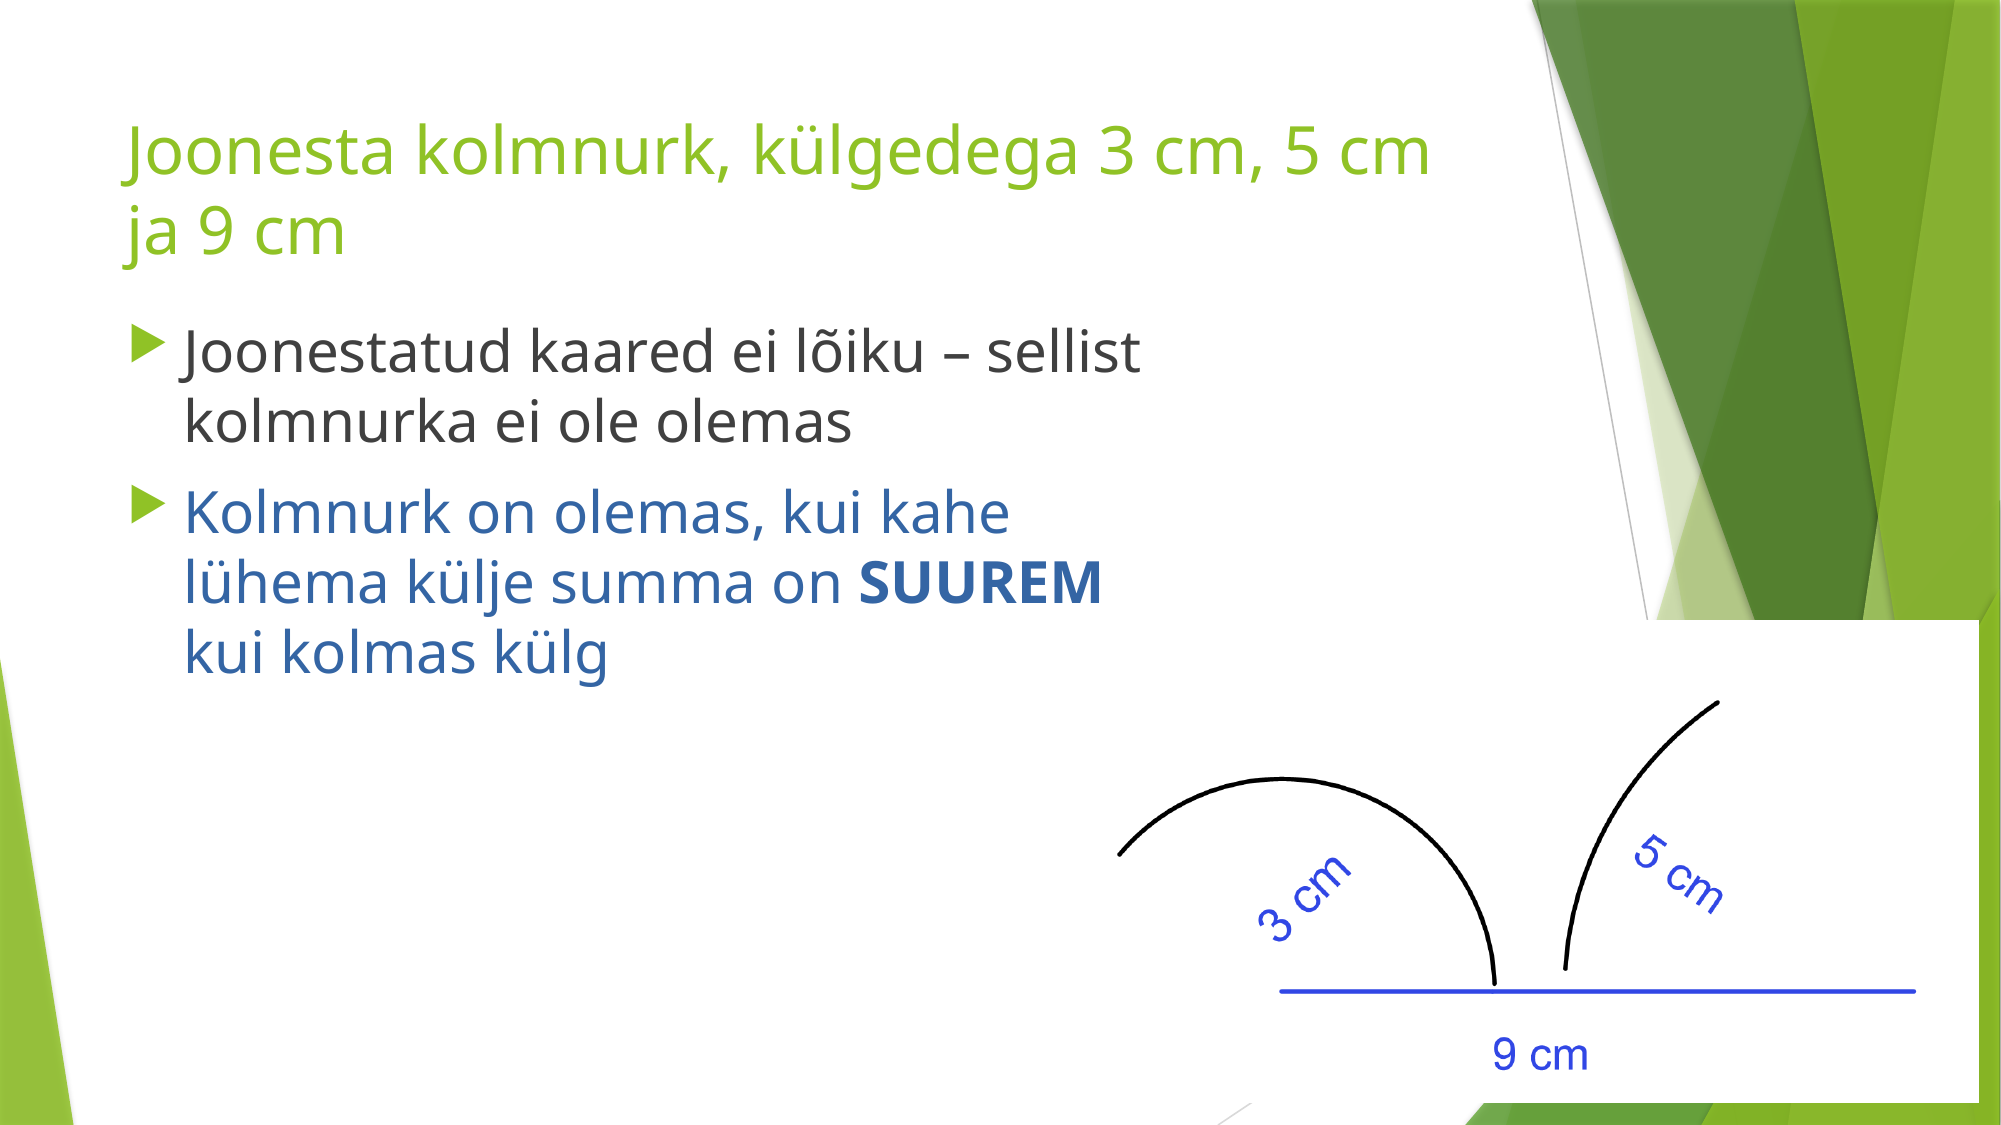

# Joonesta kolmnurk, külgedega 3 cm, 5 cm ja 9 cm
Joonestatud kaared ei lõiku – sellist kolmnurka ei ole olemas
Kolmnurk on olemas, kui kahe lühema külje summa on SUUREM kui kolmas külg